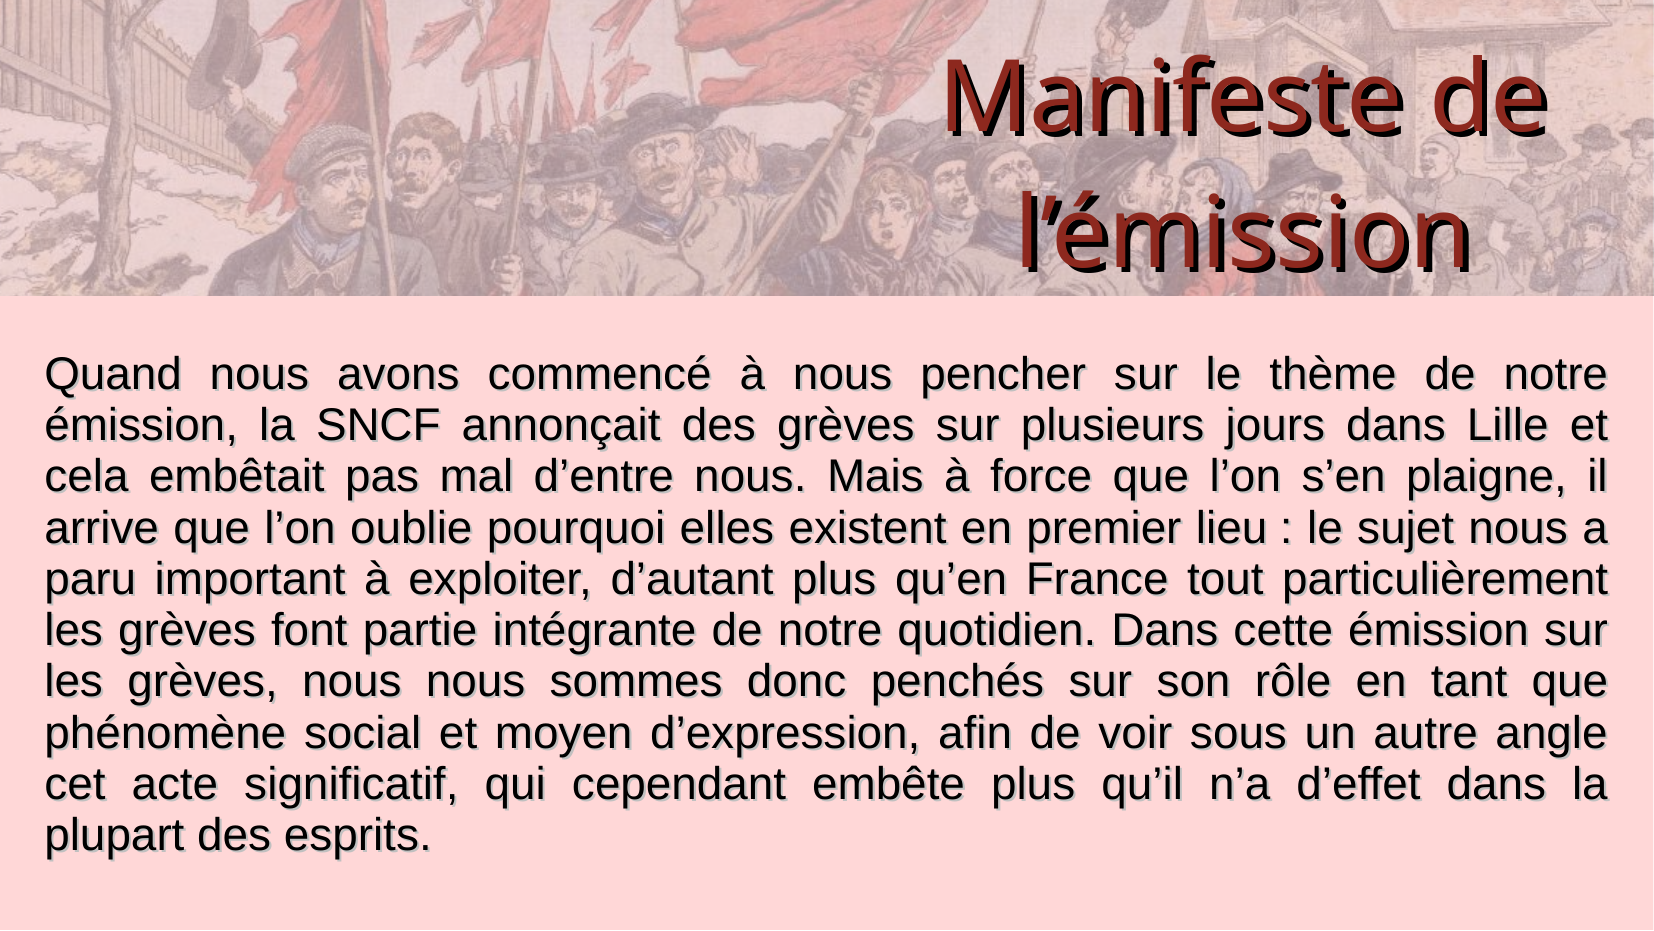

# Manifeste de l’émission
Quand nous avons commencé à nous pencher sur le thème de notre émission, la SNCF annonçait des grèves sur plusieurs jours dans Lille et cela embêtait pas mal d’entre nous. Mais à force que l’on s’en plaigne, il arrive que l’on oublie pourquoi elles existent en premier lieu : le sujet nous a paru important à exploiter, d’autant plus qu’en France tout particulièrement les grèves font partie intégrante de notre quotidien. Dans cette émission sur les grèves, nous nous sommes donc penchés sur son rôle en tant que phénomène social et moyen d’expression, afin de voir sous un autre angle cet acte significatif, qui cependant embête plus qu’il n’a d’effet dans la plupart des esprits.